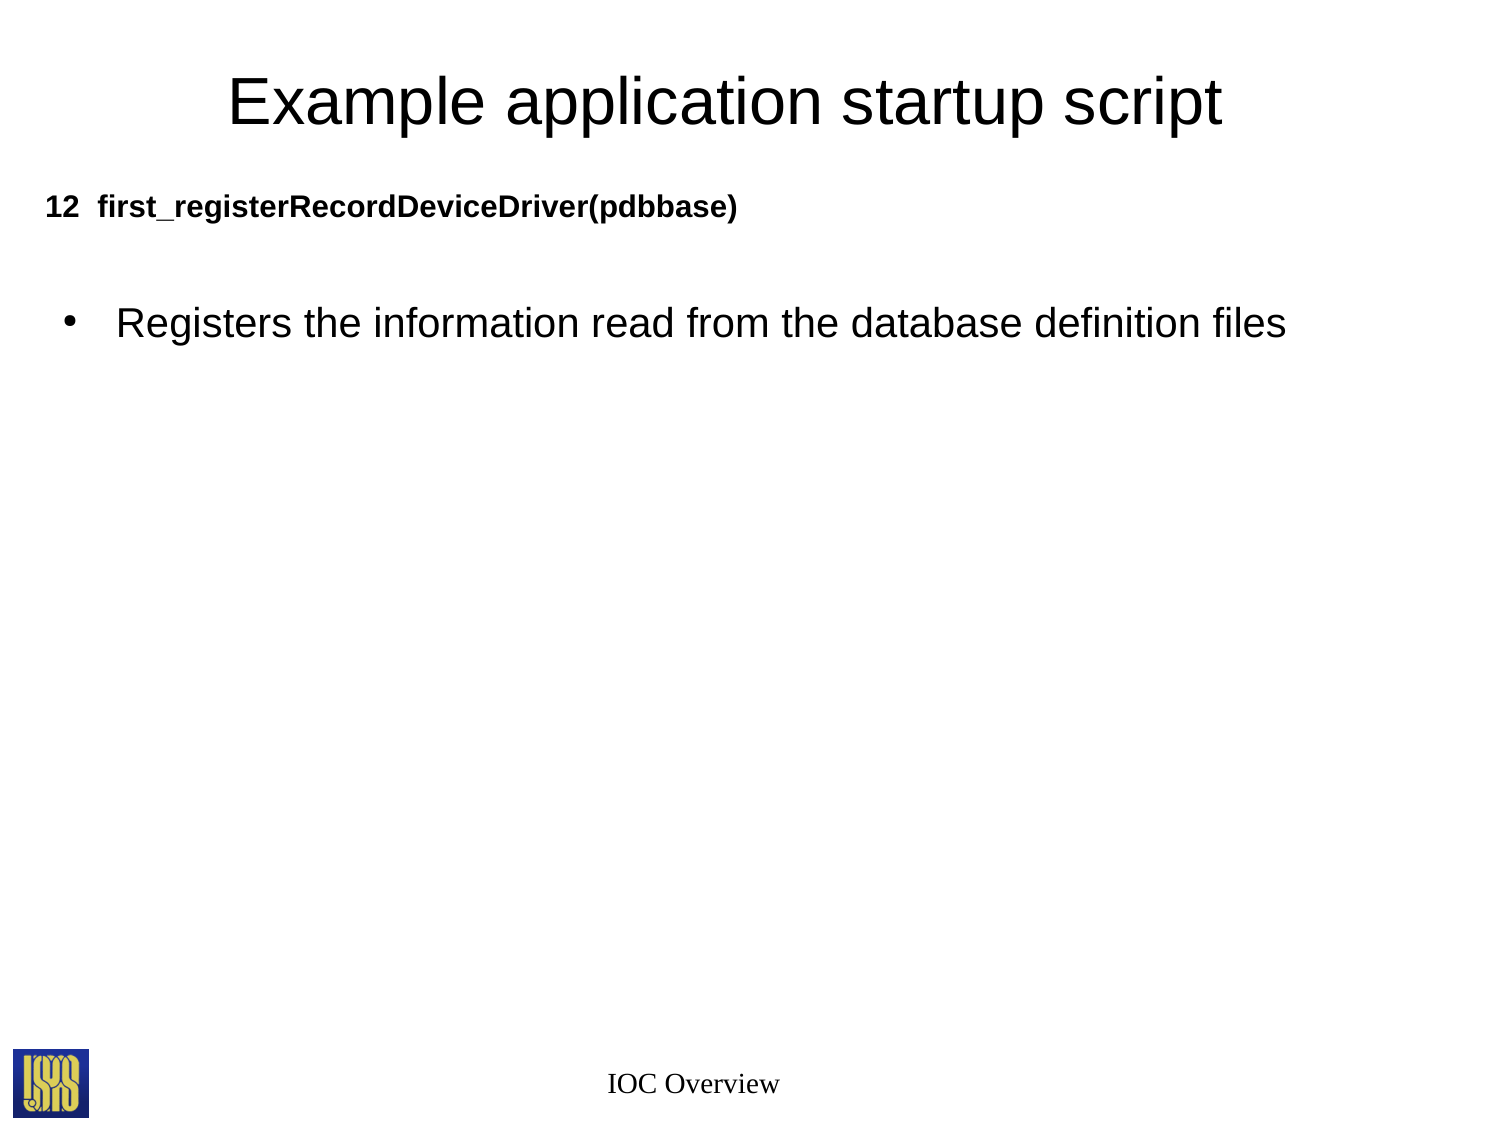

# Example application startup script
12 first_registerRecordDeviceDriver(pdbbase)
Registers the information read from the database definition files